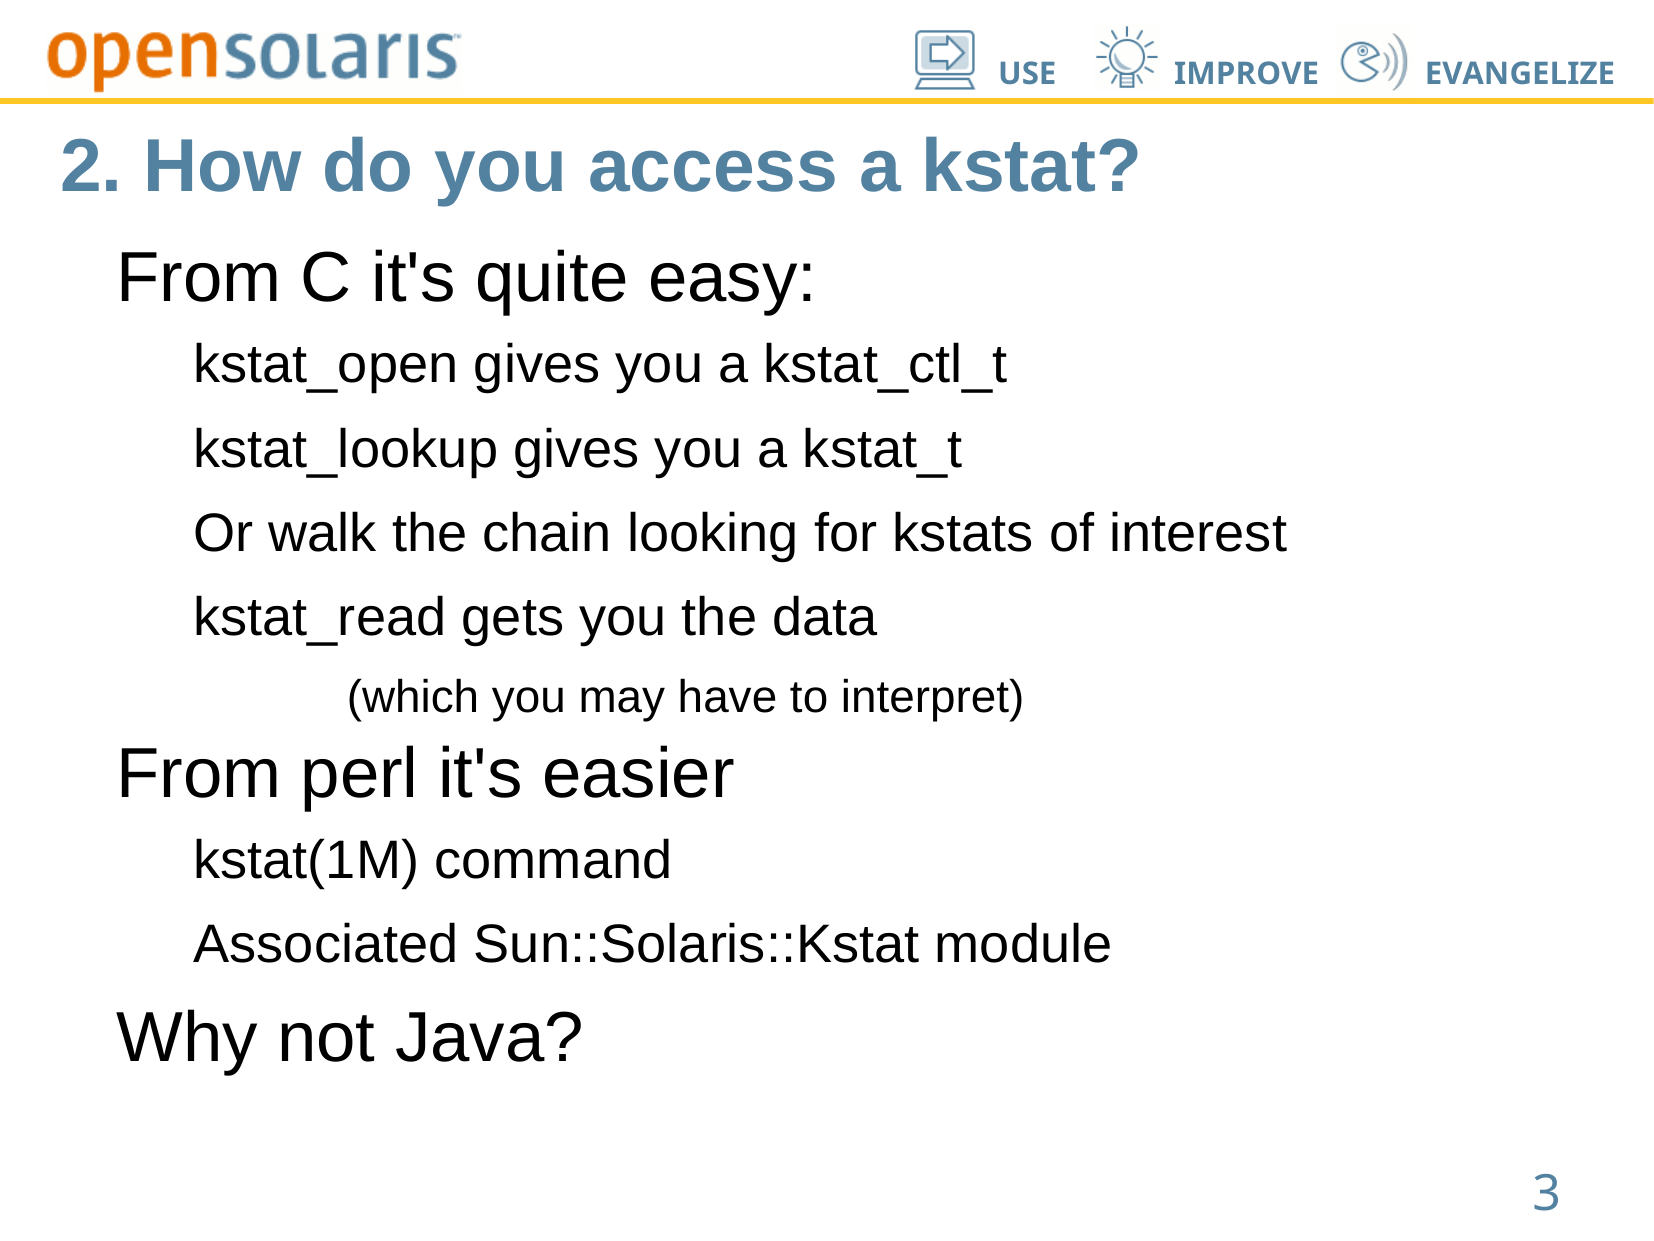

# 2. How do you access a kstat?
From C it's quite easy:
kstat_open gives you a kstat_ctl_t
kstat_lookup gives you a kstat_t
Or walk the chain looking for kstats of interest
kstat_read gets you the data
(which you may have to interpret)
From perl it's easier
kstat(1M) command
Associated Sun::Solaris::Kstat module
Why not Java?